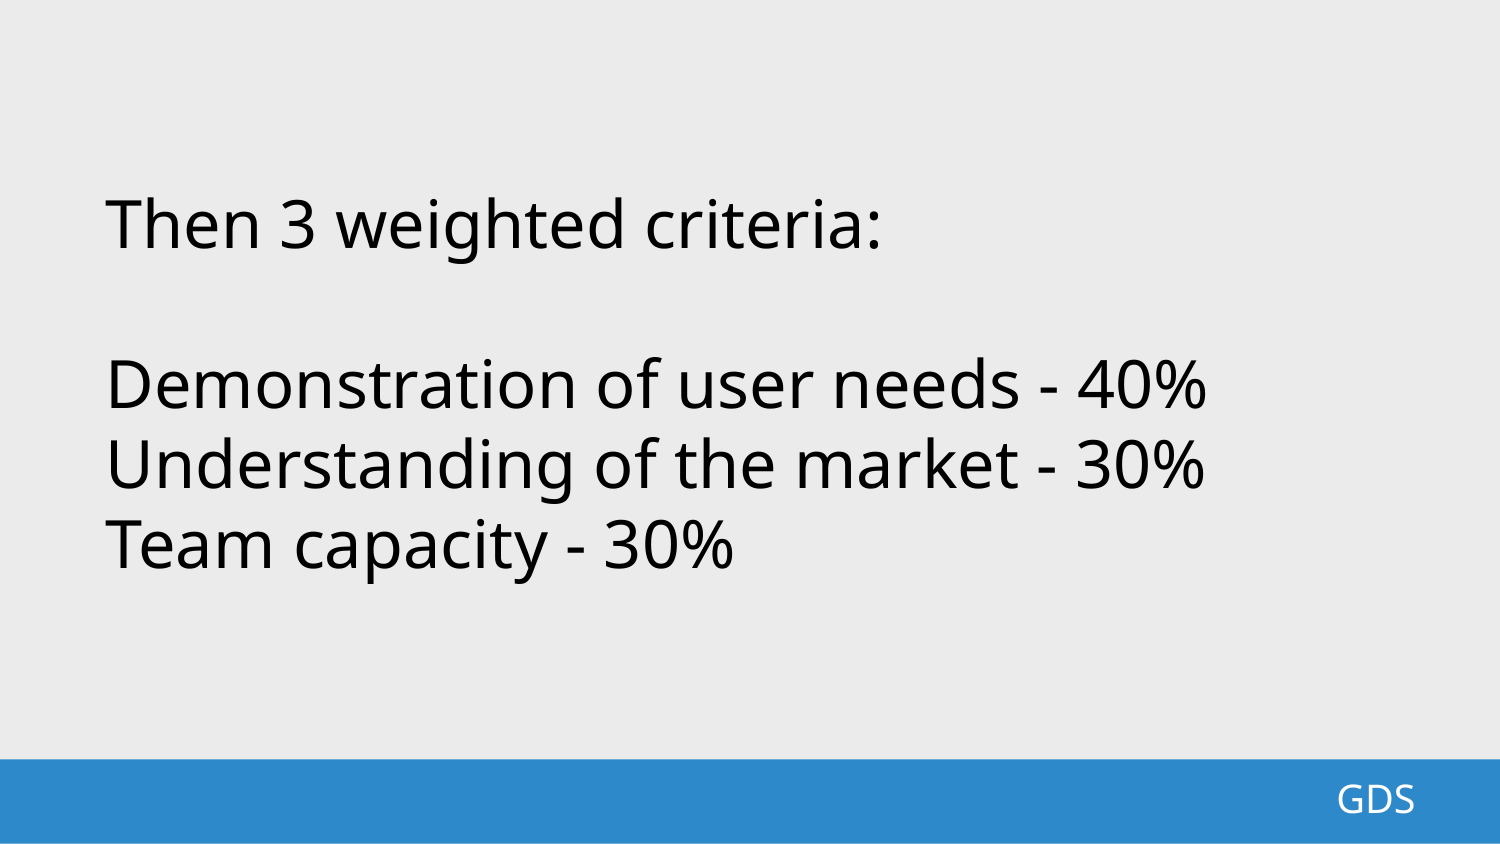

Then 3 weighted criteria:
Demonstration of user needs - 40%
Understanding of the market - 30%
Team capacity - 30%